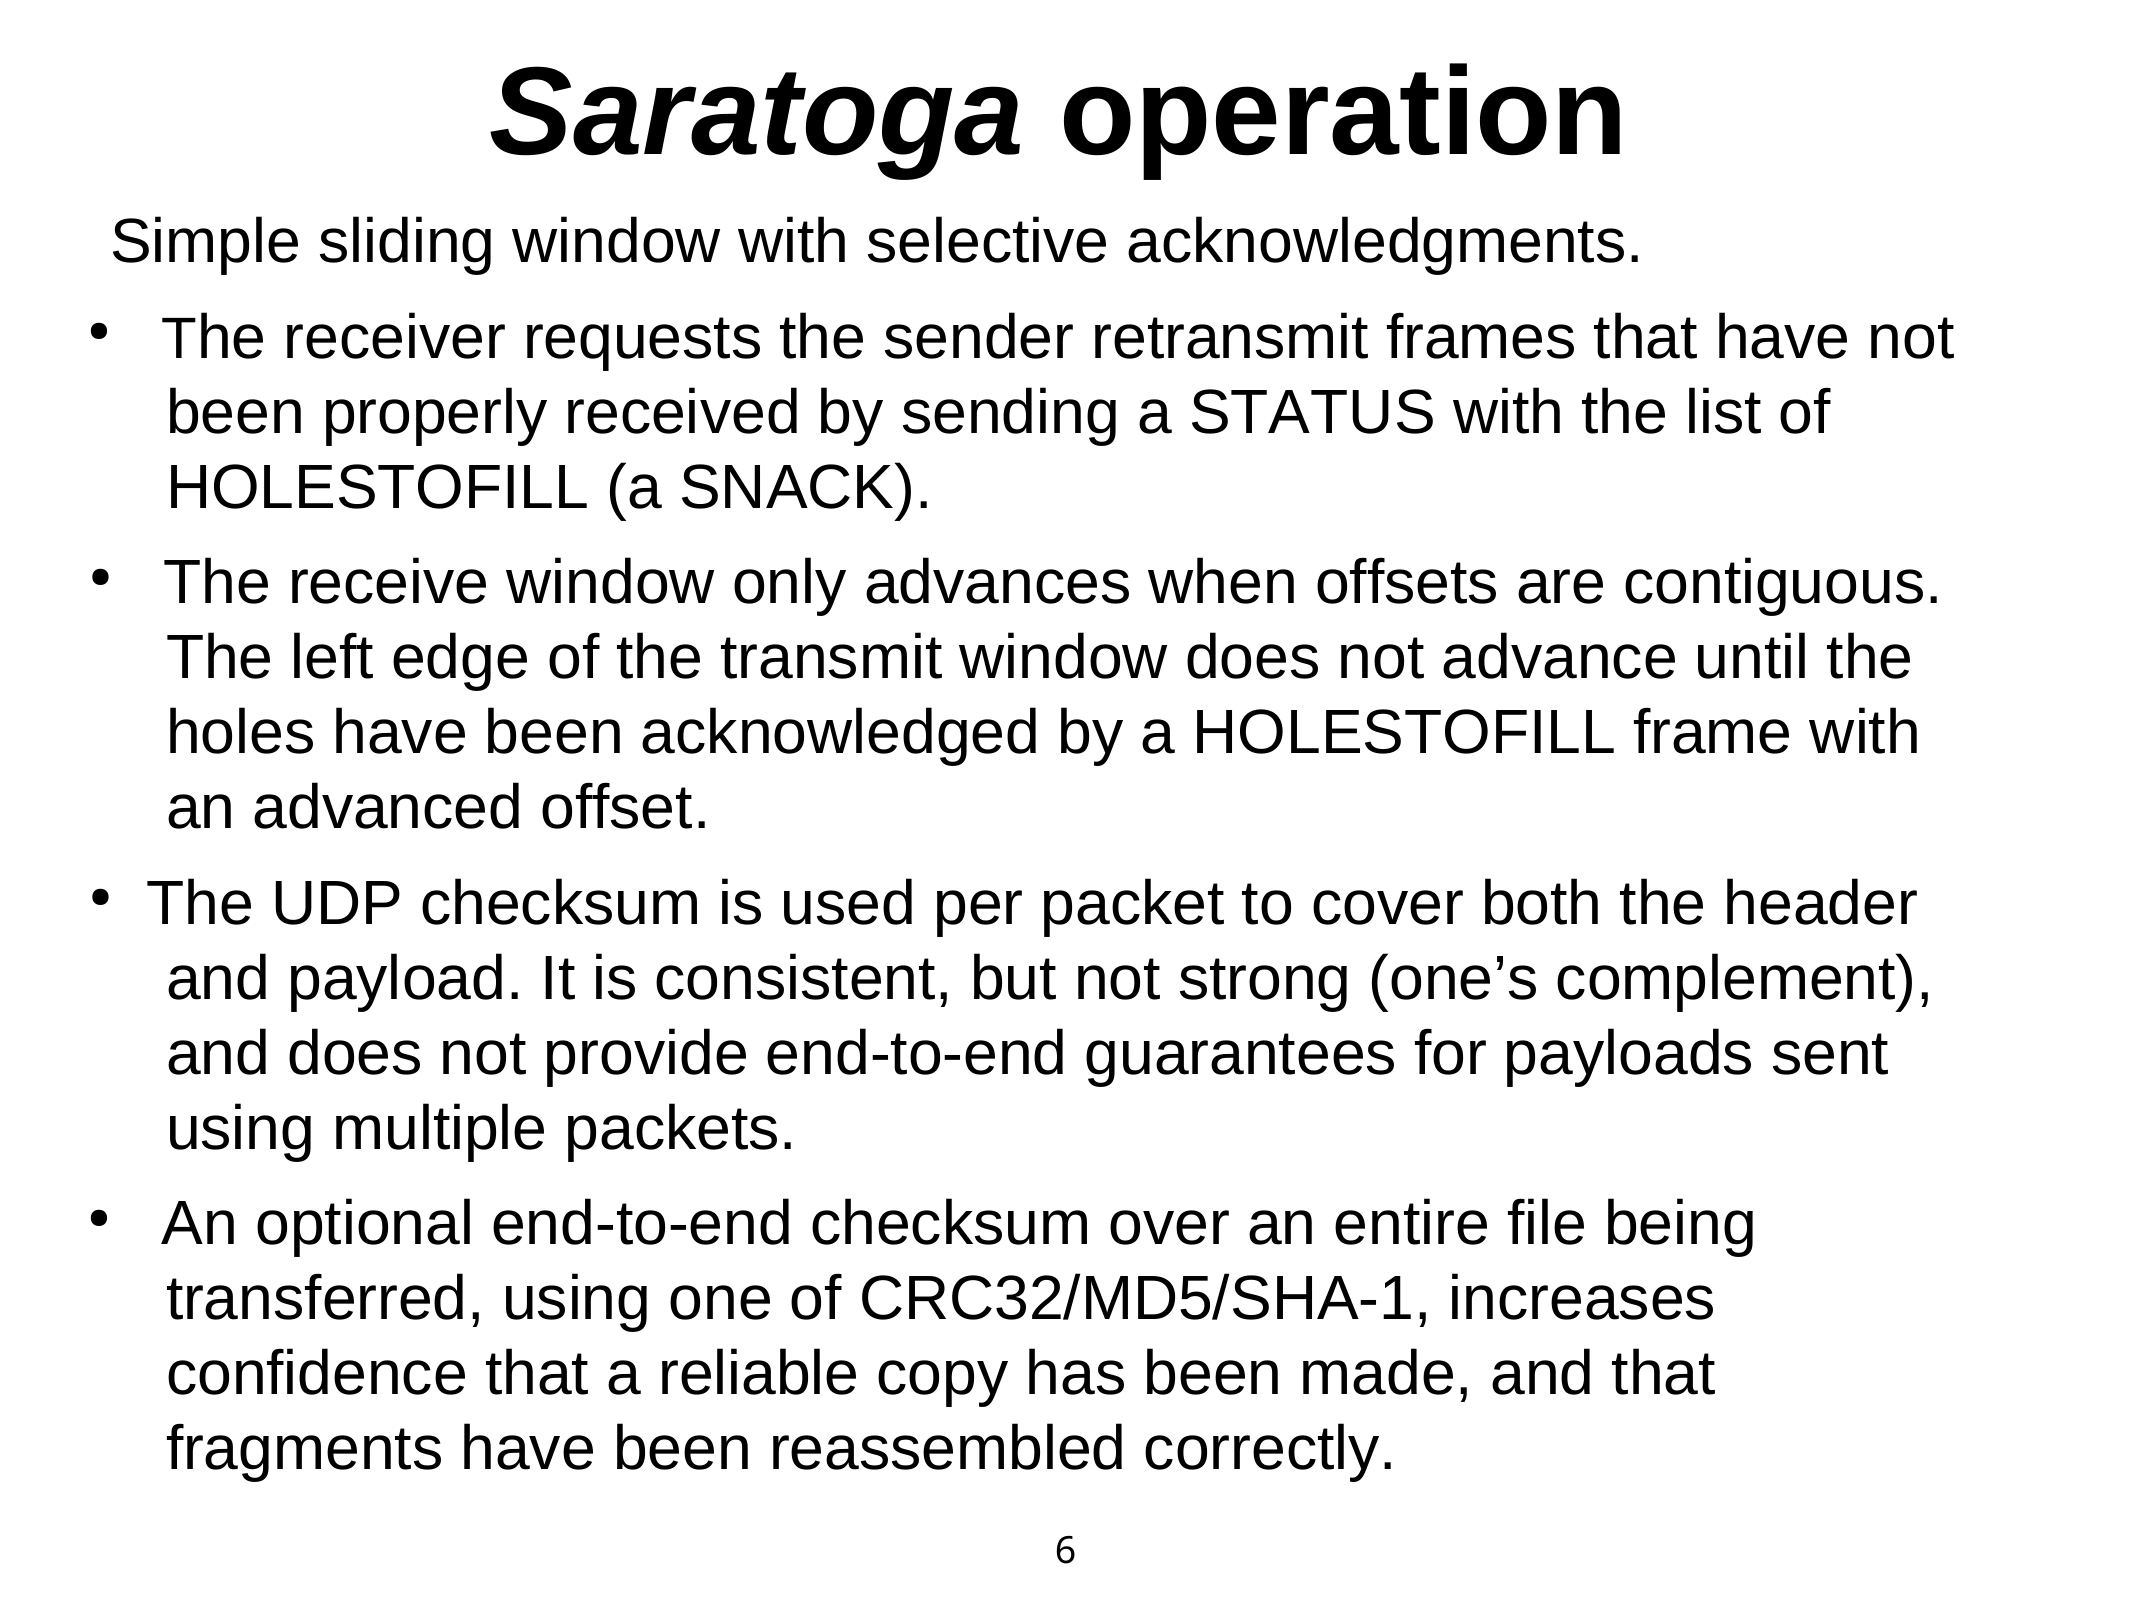

# Saratoga operation
Simple sliding window with selective acknowledgments.
 The receiver requests the sender retransmit frames that have not been properly received by sending a STATUS with the list of HOLESTOFILL (a SNACK).
 The receive window only advances when offsets are contiguous. The left edge of the transmit window does not advance until the holes have been acknowledged by a HOLESTOFILL frame with an advanced offset.
 The UDP checksum is used per packet to cover both the header and payload. It is consistent, but not strong (one’s complement), and does not provide end-to-end guarantees for payloads sent using multiple packets.
 An optional end-to-end checksum over an entire file being transferred, using one of CRC32/MD5/SHA-1, increases confidence that a reliable copy has been made, and that fragments have been reassembled correctly.